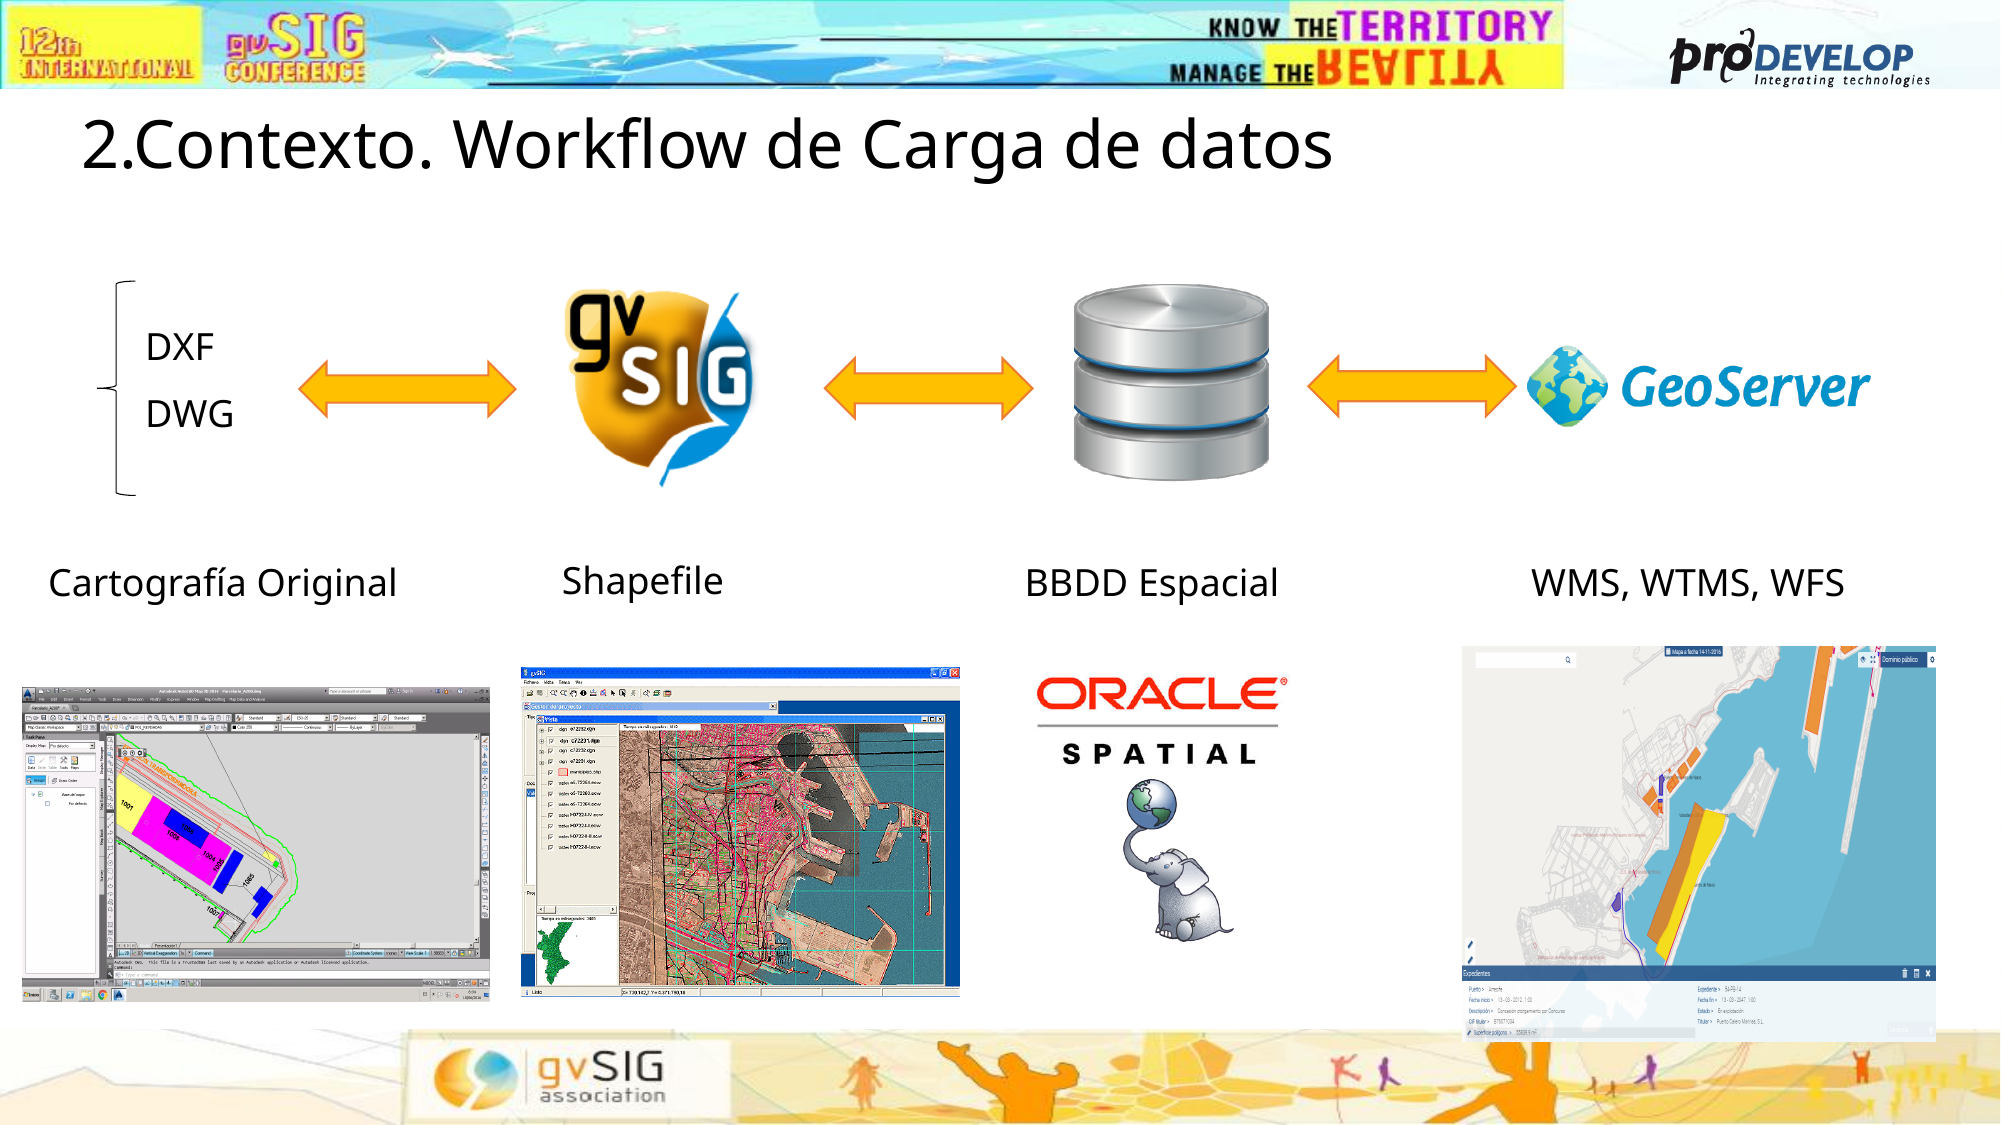

# 2.Contexto. Workflow de Carga de datos
DXF
DWG
Shapefile
Cartografía Original
BBDD Espacial
WMS, WTMS, WFS